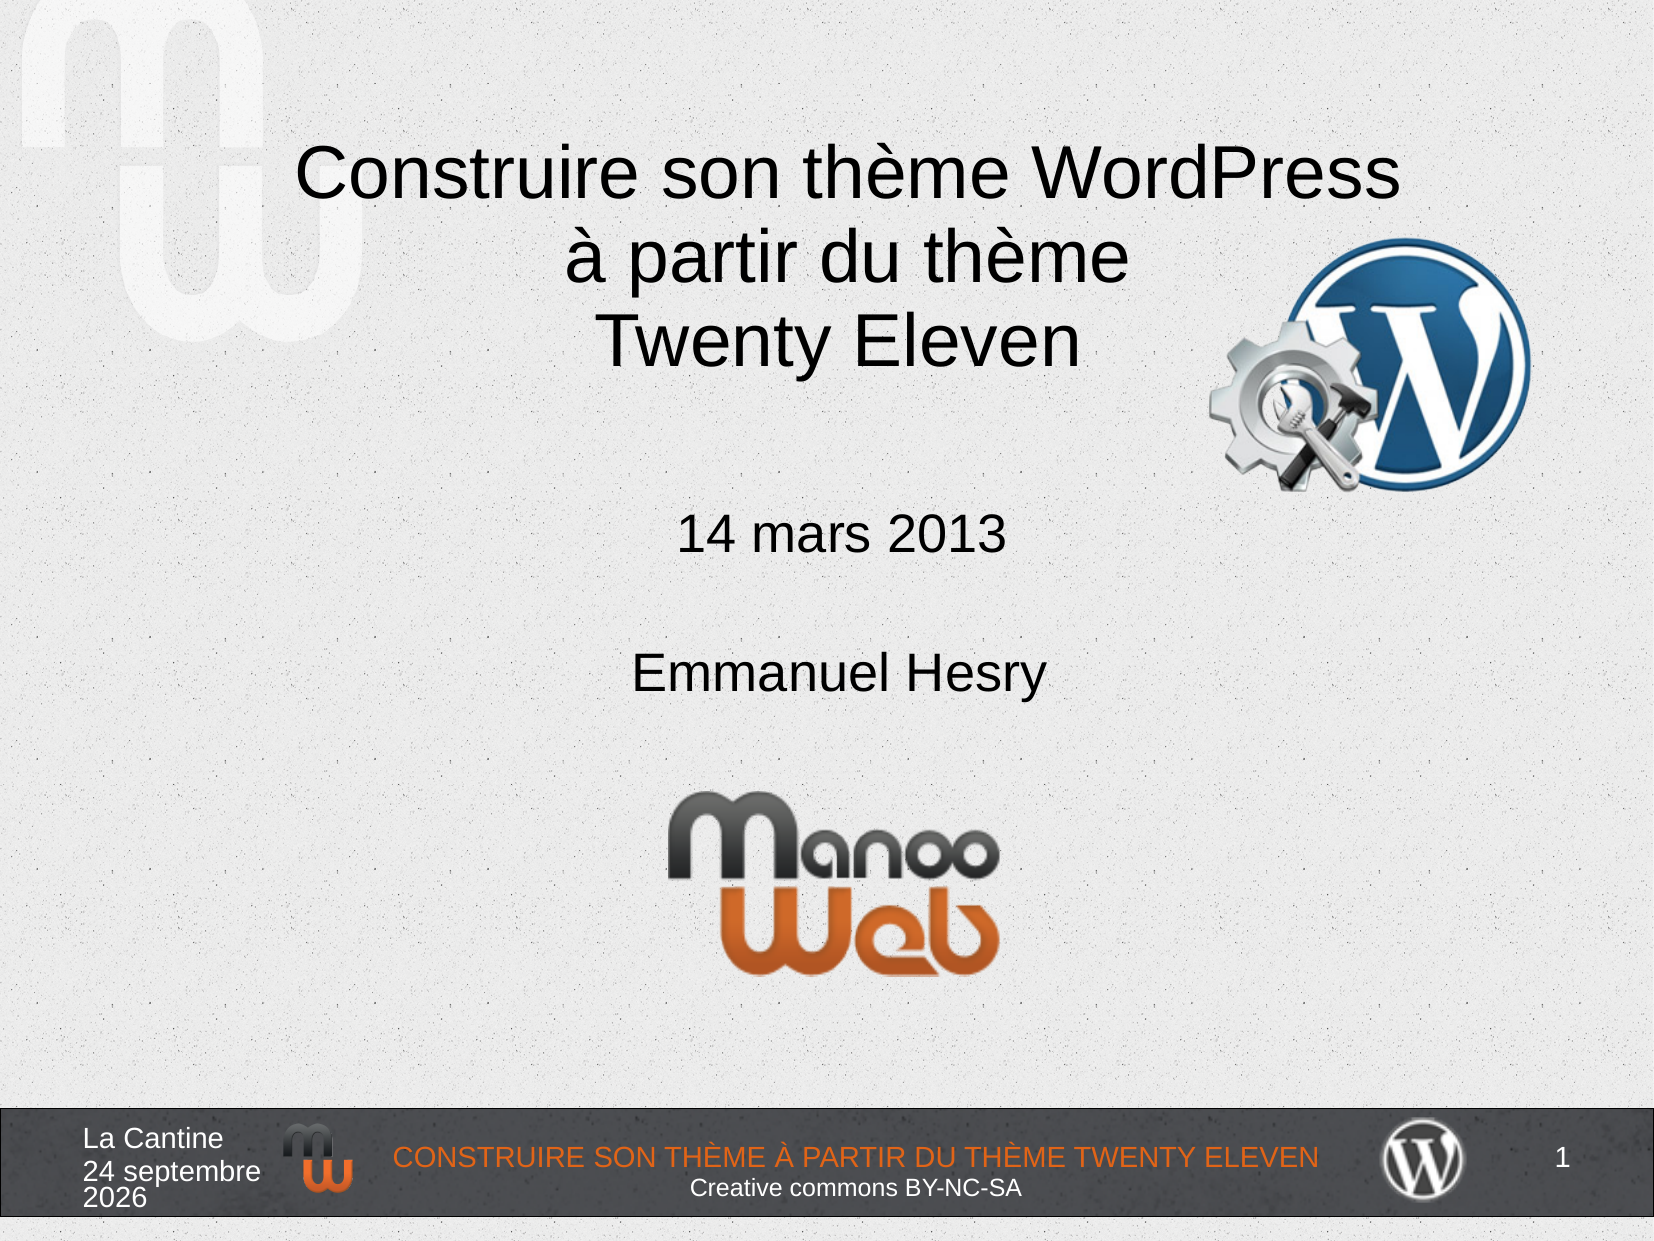

Construire son thème WordPress
à partir du thème
Twenty Eleven
14 mars 2013
Emmanuel Hesry
CONSTRUIRE SON THÈME À PARTIR DU THÈME TWENTY ELEVEN
1